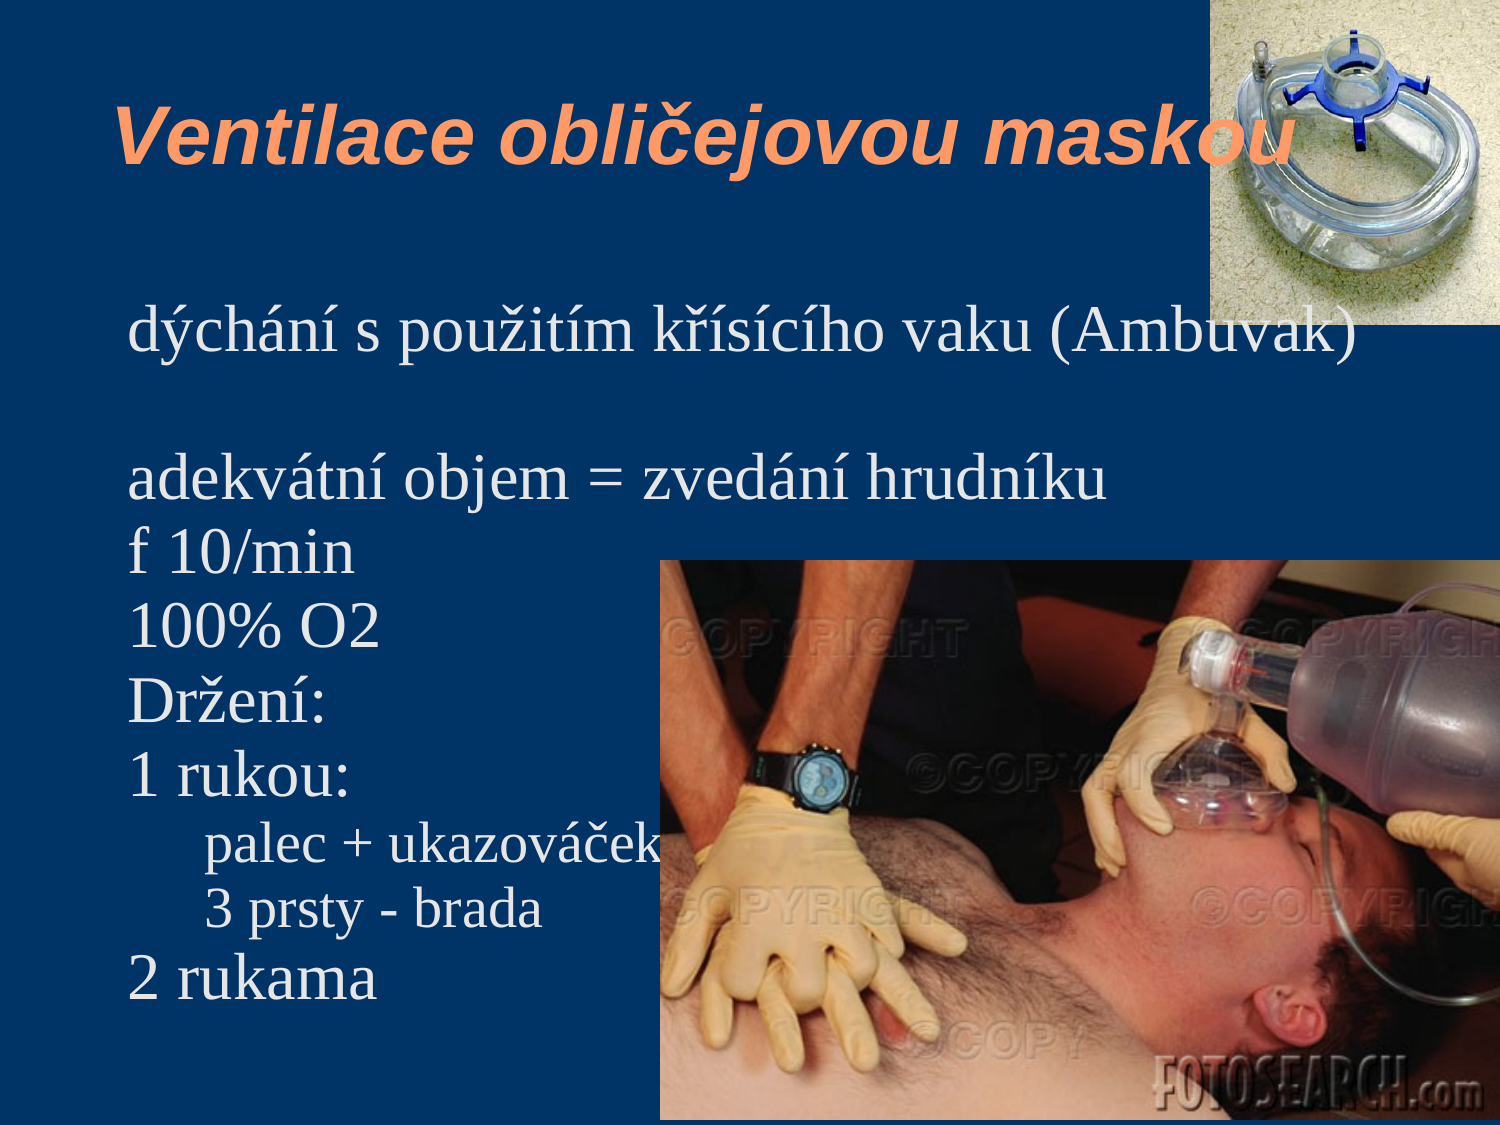

# Ventilace obličejovou maskou
dýchání s použitím křísícího vaku (Ambuvak)
adekvátní objem = zvedání hrudníku
f 10/min
100% O2
Držení:
1 rukou:
palec + ukazováček.
3 prsty - brada
2 rukama